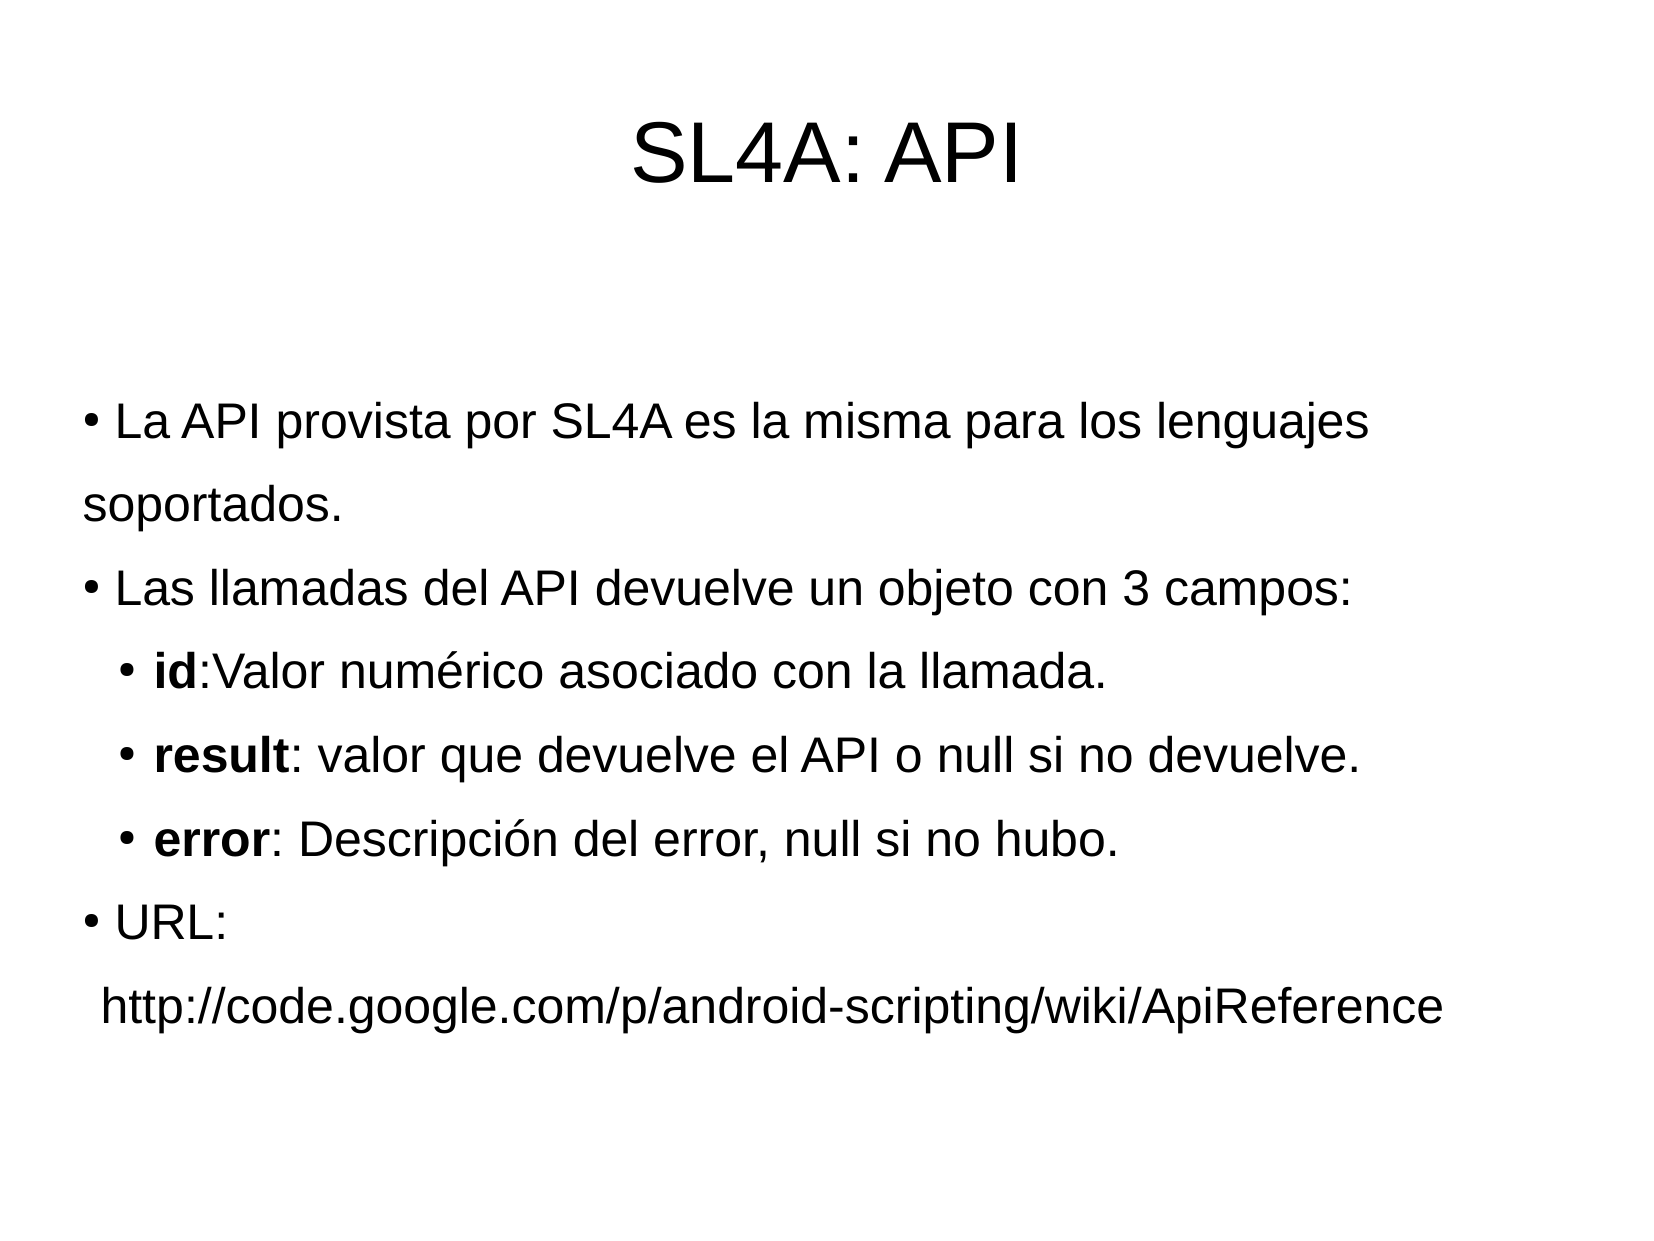

# SL4A: API
 La API provista por SL4A es la misma para los lenguajes soportados.
 Las llamadas del API devuelve un objeto con 3 campos:
id:Valor numérico asociado con la llamada.
result: valor que devuelve el API o null si no devuelve.
error: Descripción del error, null si no hubo.
 URL:
http://code.google.com/p/android-scripting/wiki/ApiReference